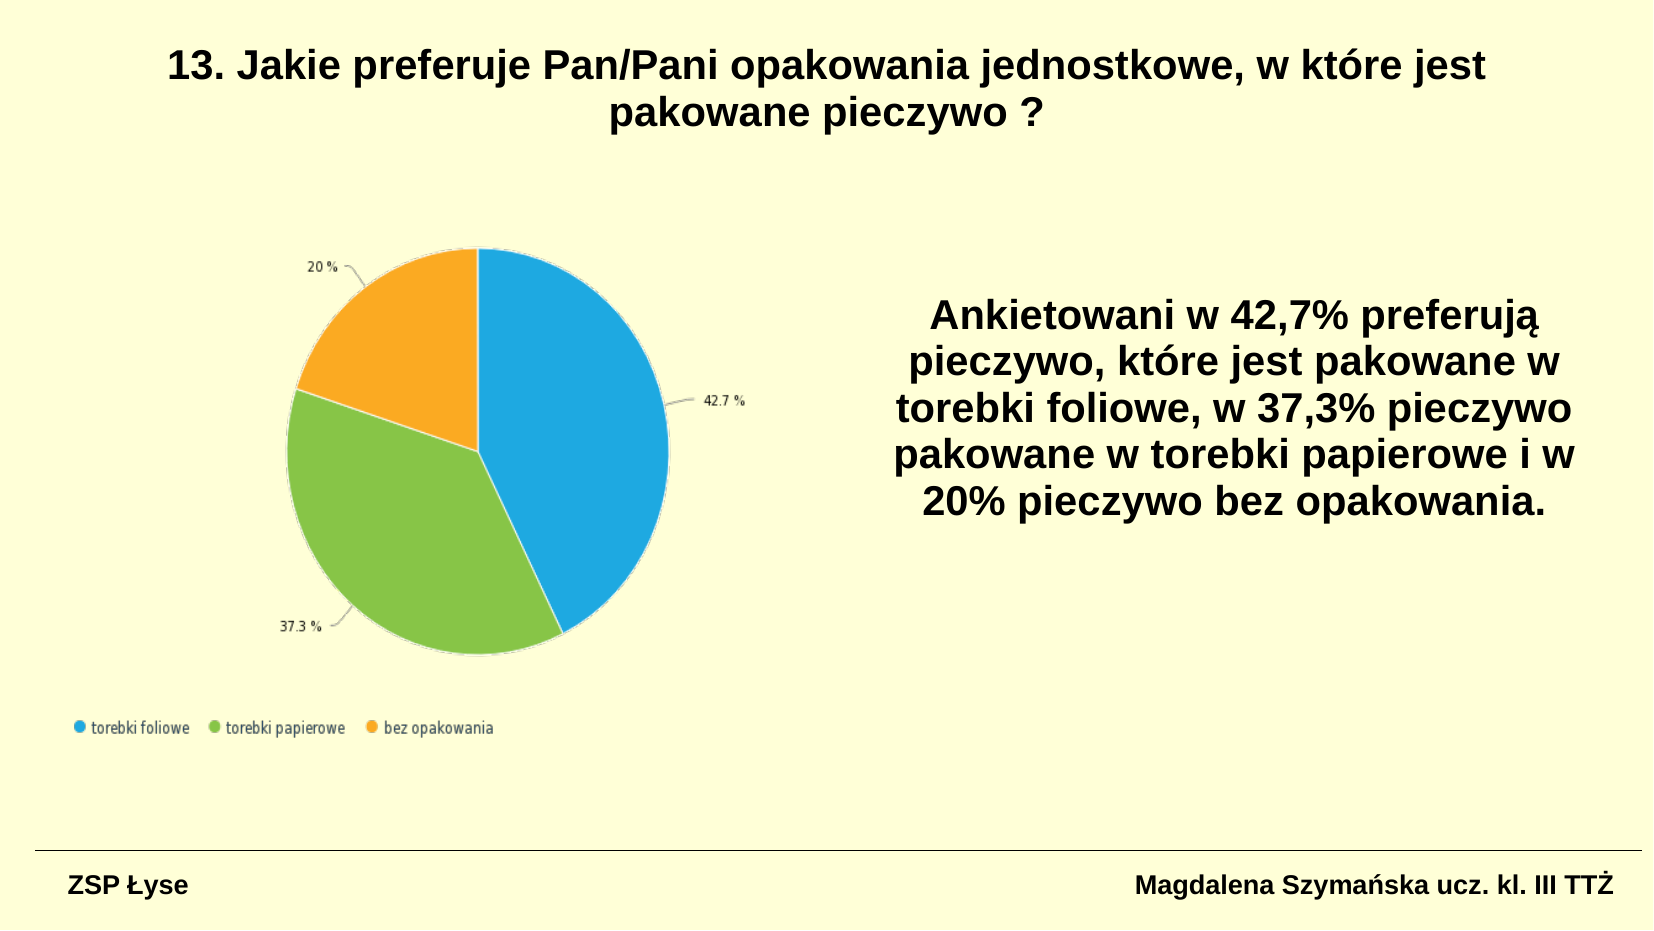

13. Jakie preferuje Pan/Pani opakowania jednostkowe, w które jest pakowane pieczywo ?
Ankietowani w 42,7% preferują pieczywo, które jest pakowane w torebki foliowe, w 37,3% pieczywo pakowane w torebki papierowe i w 20% pieczywo bez opakowania.
ZSP Łyse Magdalena Szymańska ucz. kl. III TTŻ